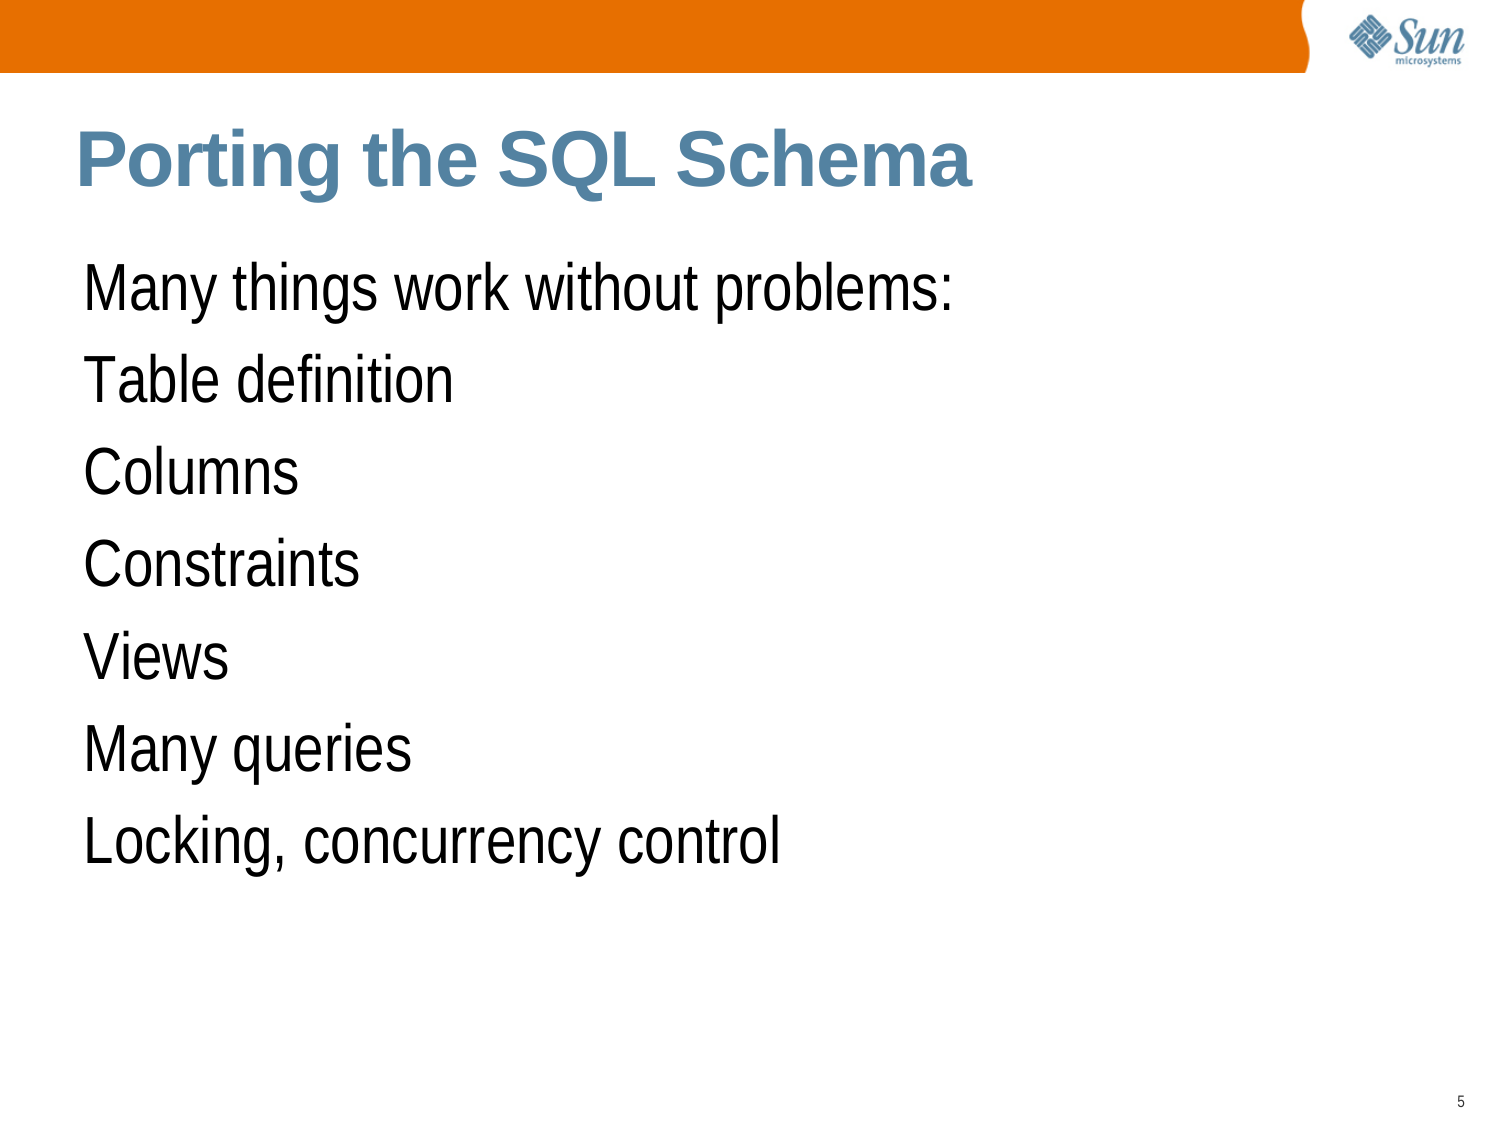

# Porting the SQL Schema
Many things work without problems:
Table definition
Columns
Constraints
Views
Many queries
Locking, concurrency control